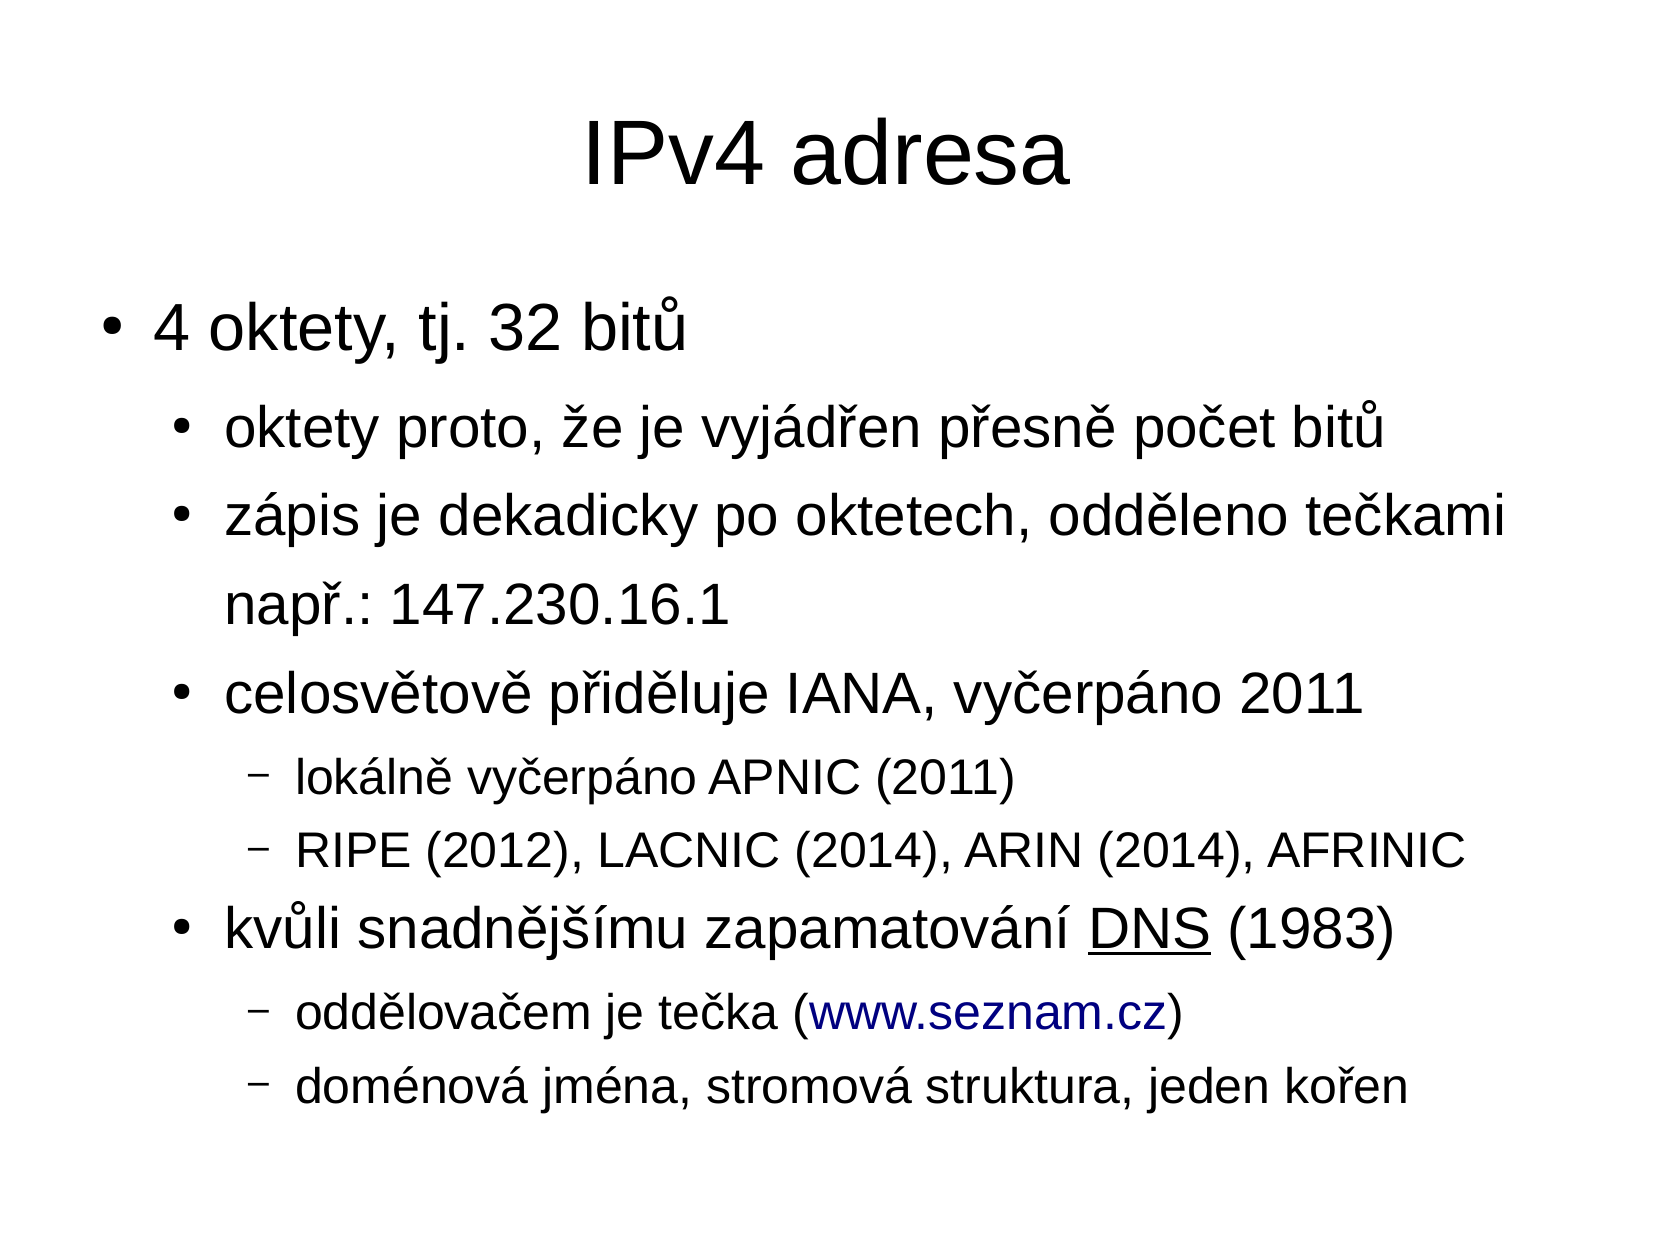

# IPv4 adresa
4 oktety, tj. 32 bitů
oktety proto, že je vyjádřen přesně počet bitů
zápis je dekadicky po oktetech, odděleno tečkami
např.: 147.230.16.1
celosvětově přiděluje IANA, vyčerpáno 2011
lokálně vyčerpáno APNIC (2011)
RIPE (2012), LACNIC (2014), ARIN (2014), AFRINIC
kvůli snadnějšímu zapamatování DNS (1983)
oddělovačem je tečka (www.seznam.cz)
doménová jména, stromová struktura, jeden kořen